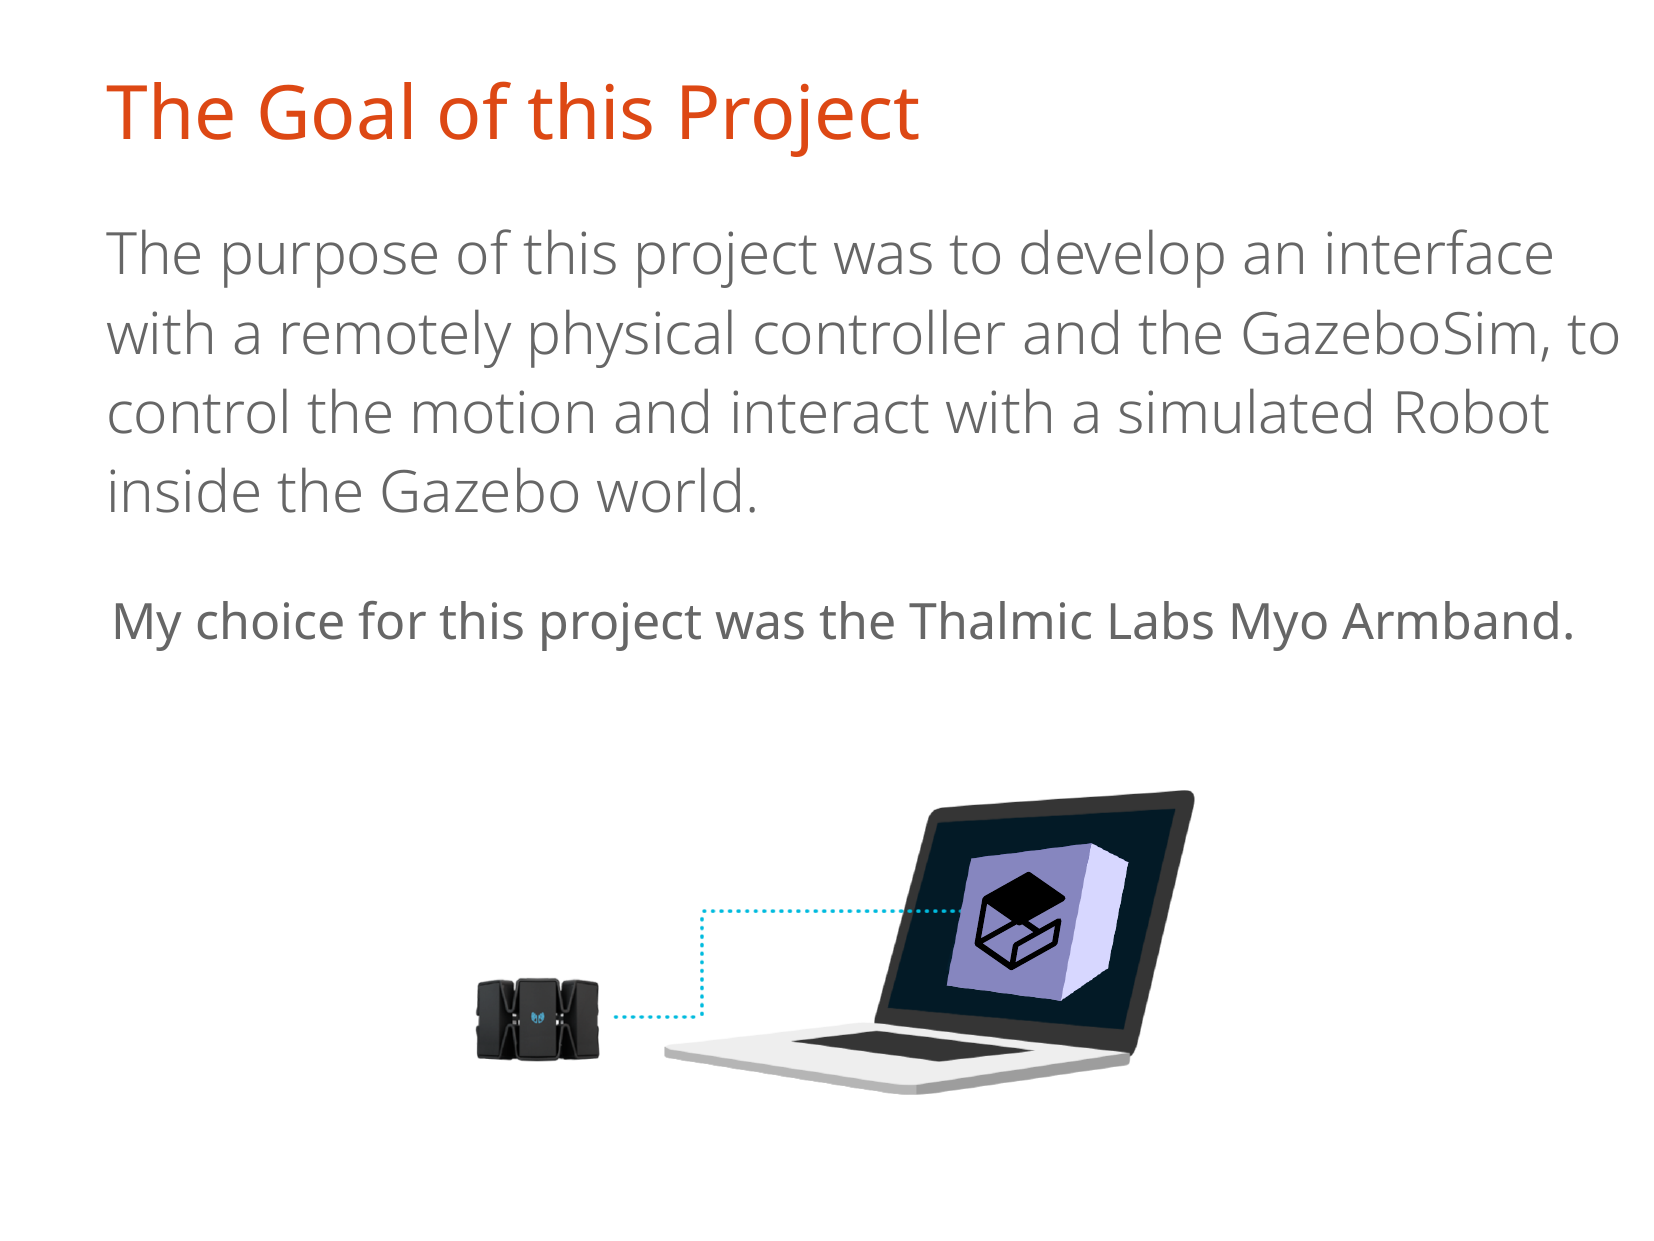

# The Goal of this Project
The purpose of this project was to develop an interface with a remotely physical controller and the GazeboSim, to control the motion and interact with a simulated Robot inside the Gazebo world.
My choice for this project was the Thalmic Labs Myo Armband.